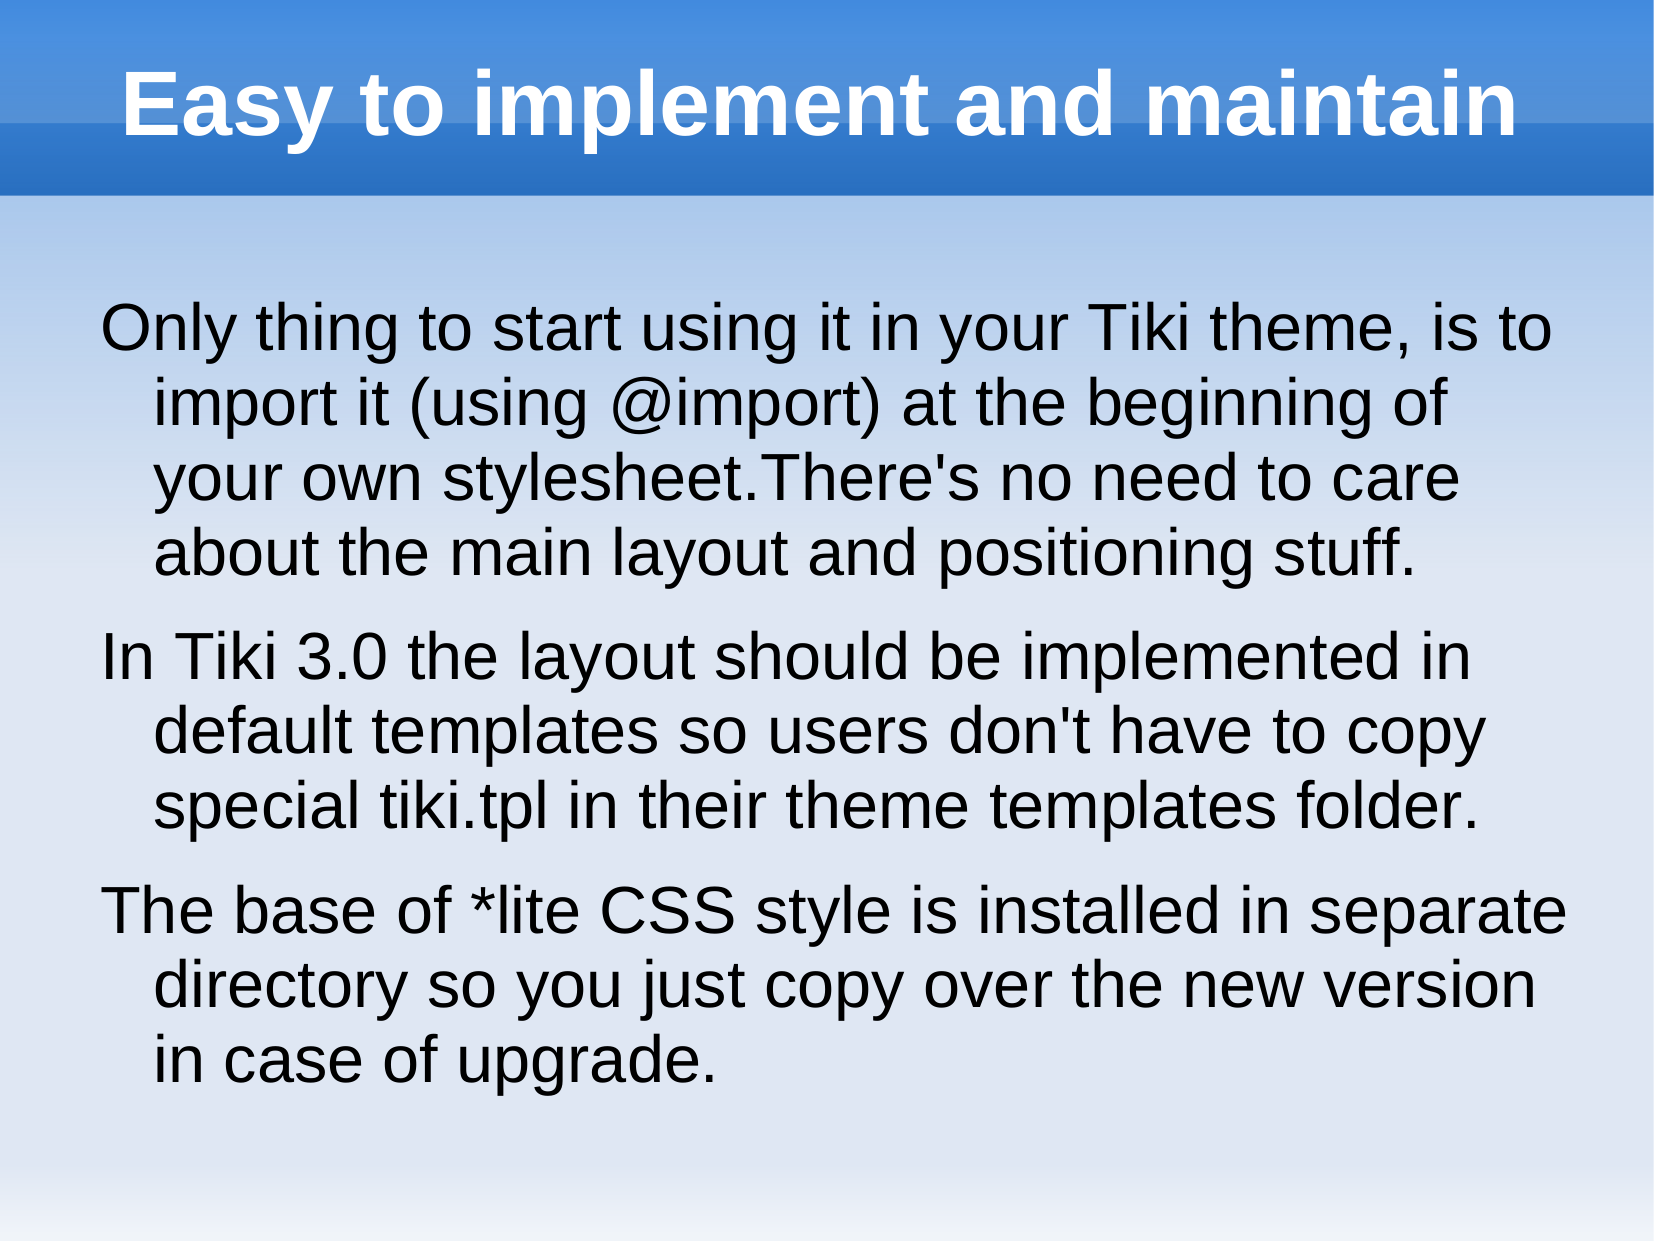

# Easy to implement and maintain
Only thing to start using it in your Tiki theme, is to import it (using @import) at the beginning of your own stylesheet.There's no need to care about the main layout and positioning stuff.
In Tiki 3.0 the layout should be implemented in default templates so users don't have to copy special tiki.tpl in their theme templates folder.
The base of *lite CSS style is installed in separate directory so you just copy over the new version in case of upgrade.